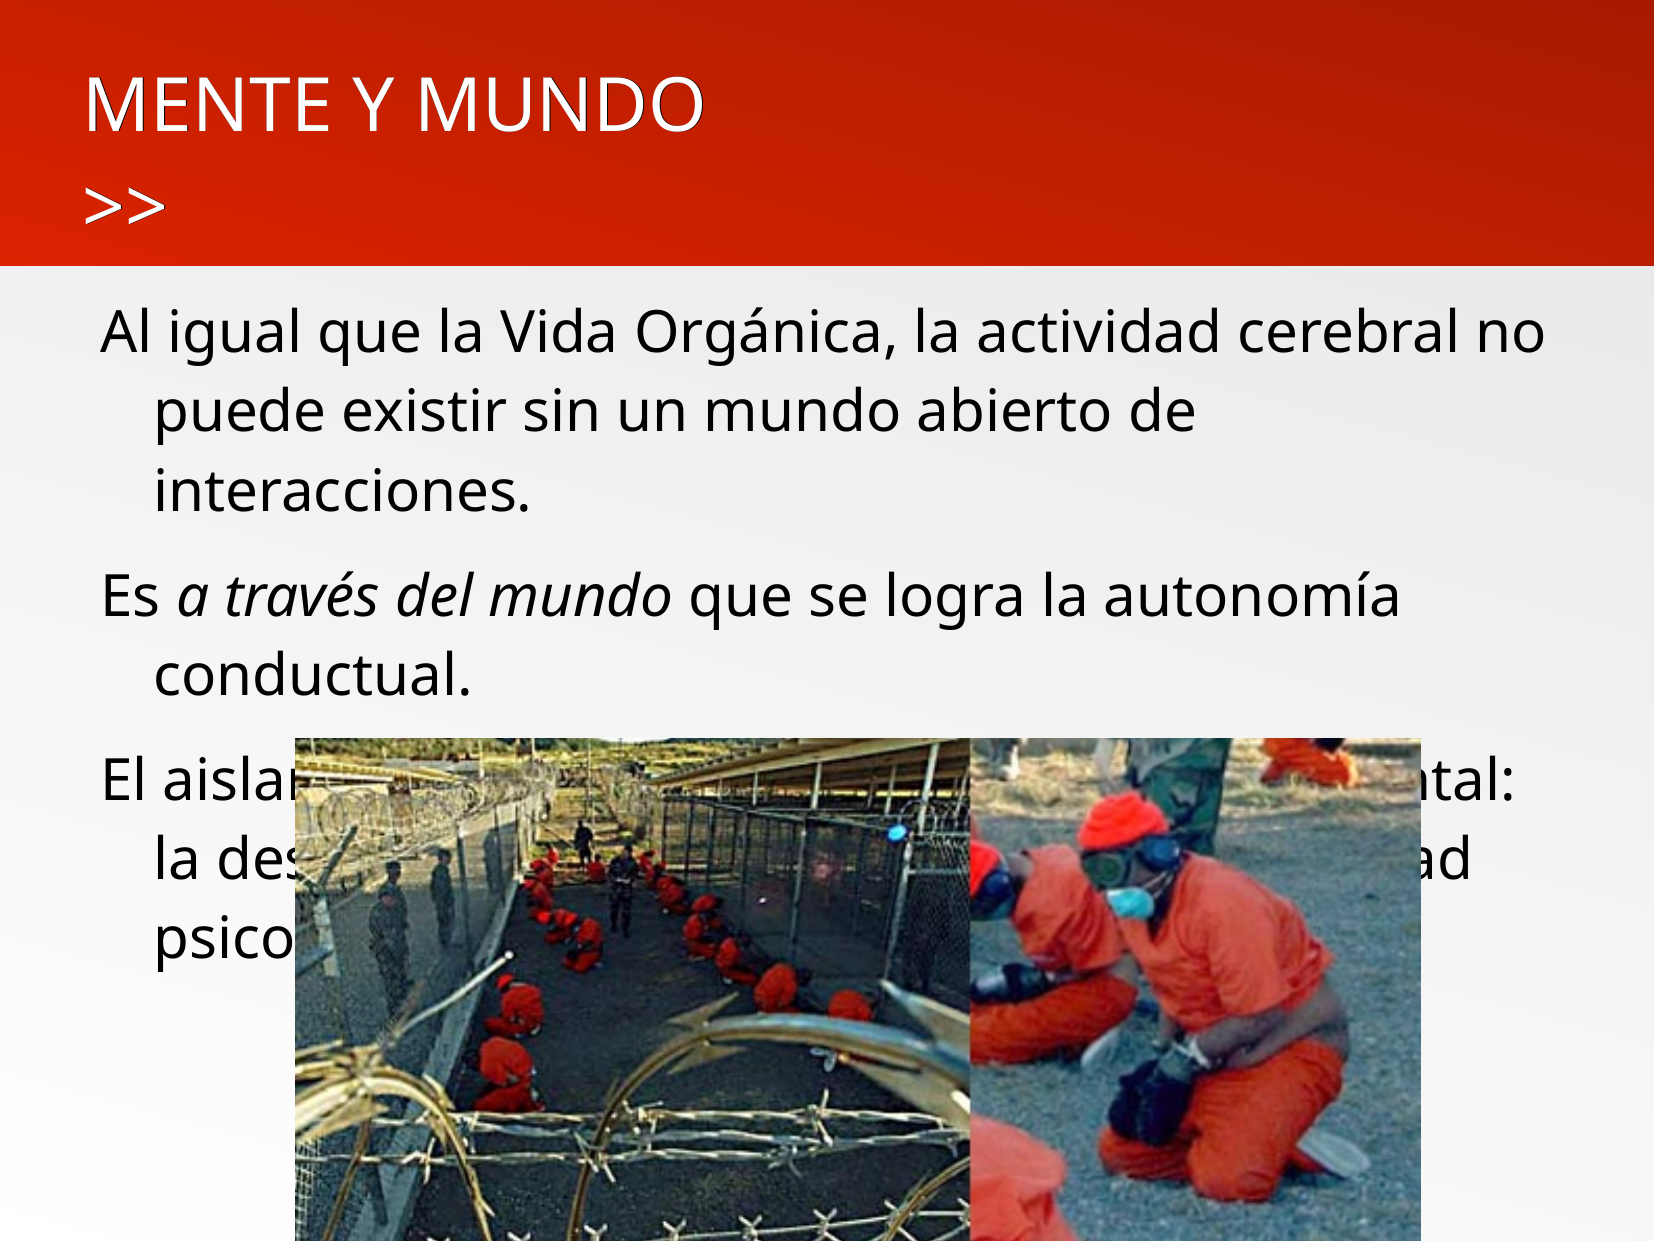

# MENTE Y MUNDO >>
Al igual que la Vida Orgánica, la actividad cerebral no puede existir sin un mundo abierto de interacciones.
Es a través del mundo que se logra la autonomía conductual.
El aislamiento sensomotor lleva a la muerte mental: la desintegración de la identidad y normatividad psicológica.